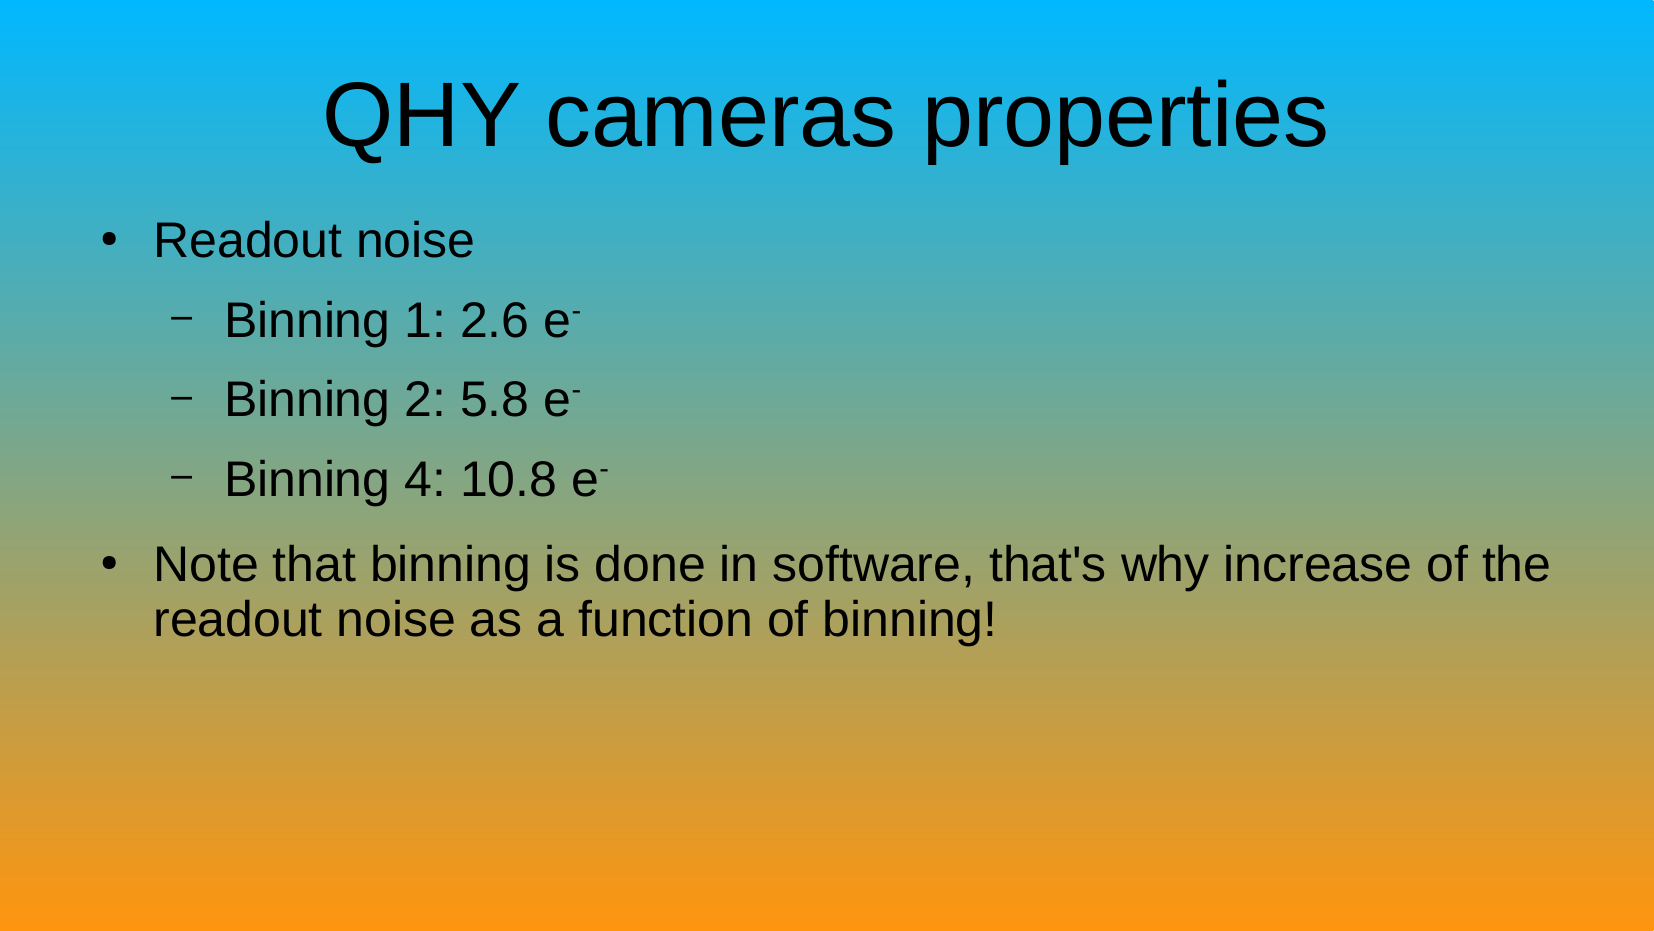

# QHY cameras properties
Readout noise
Binning 1: 2.6 e-
Binning 2: 5.8 e-
Binning 4: 10.8 e-
Note that binning is done in software, that's why increase of the readout noise as a function of binning!